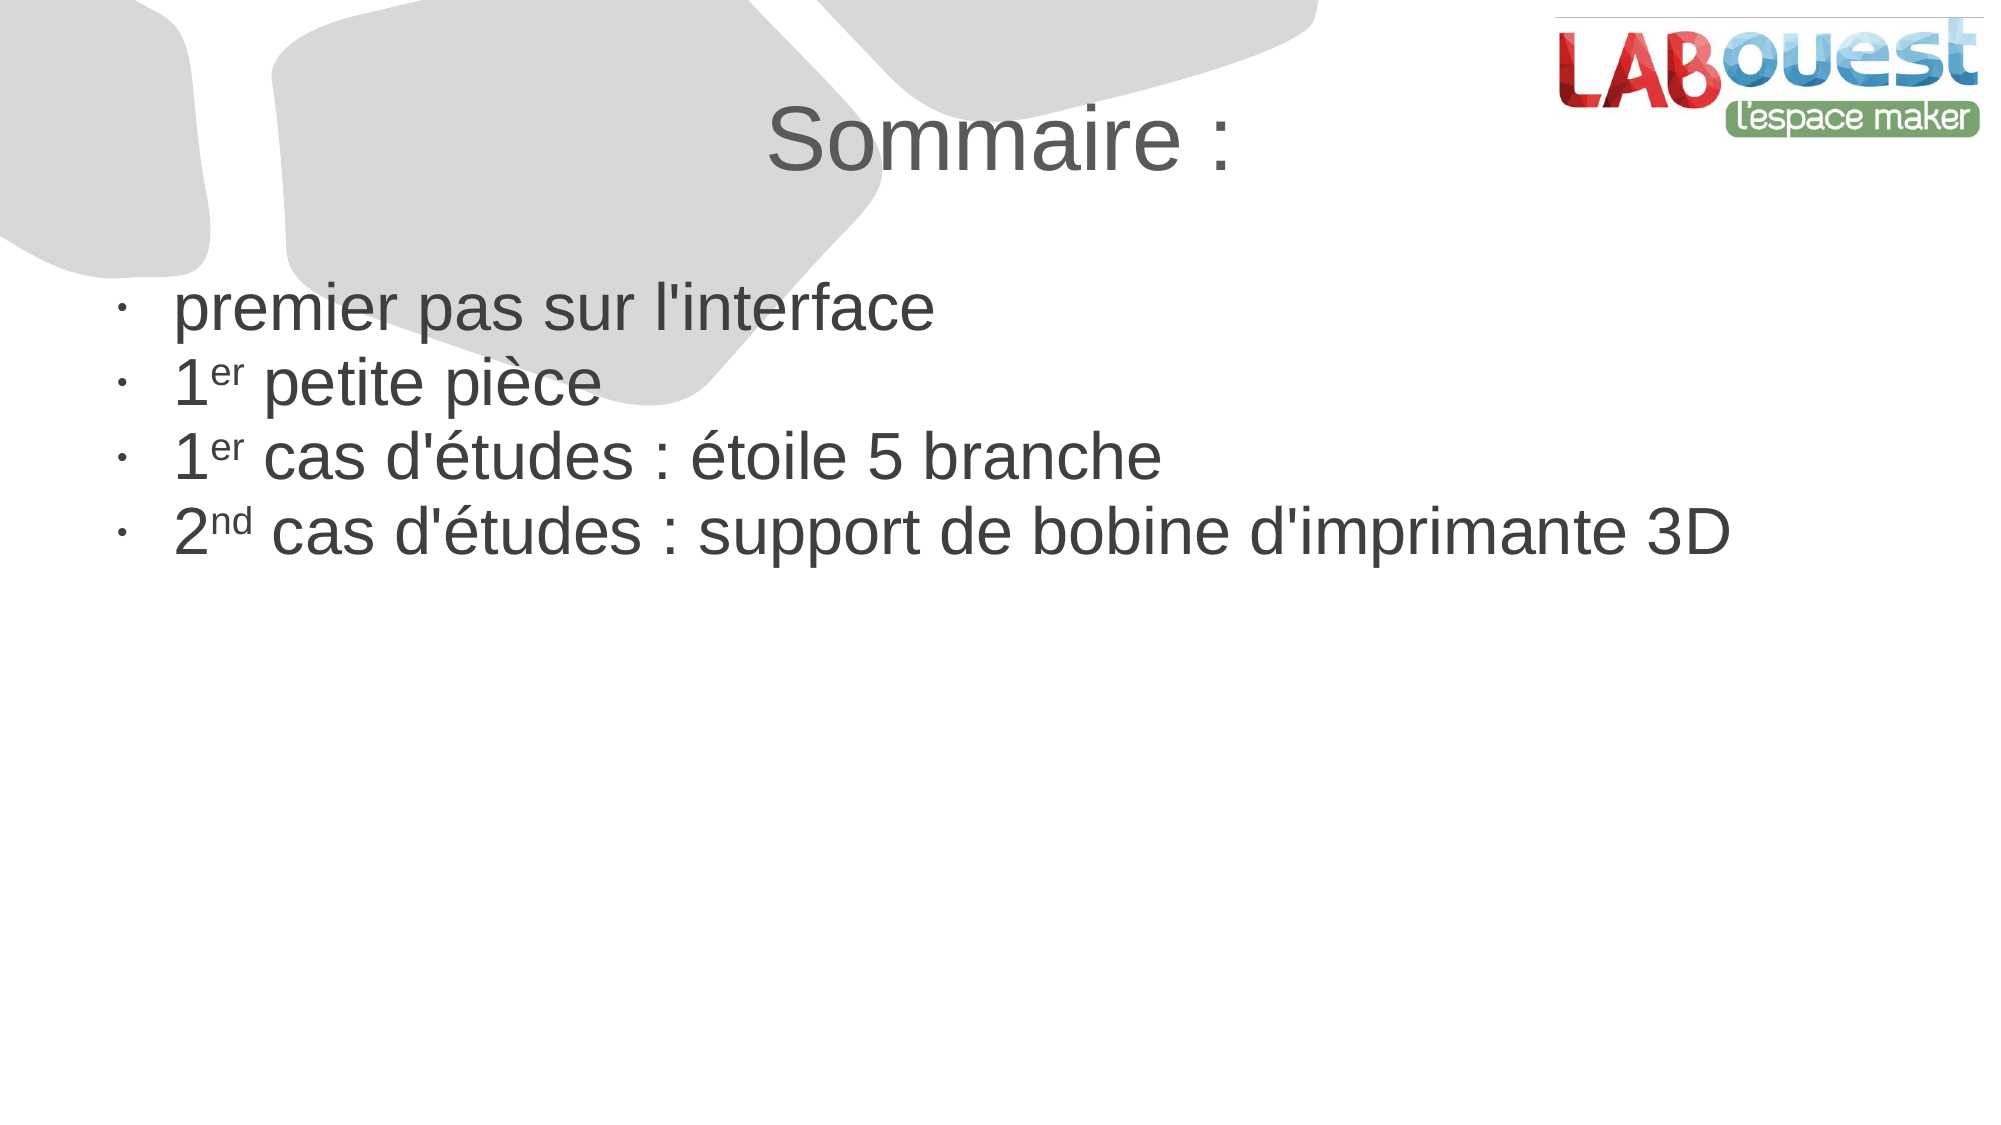

# Sommaire :
premier pas sur l'interface
1er petite pièce
1er cas d'études : étoile 5 branche
2nd cas d'études : support de bobine d'imprimante 3D